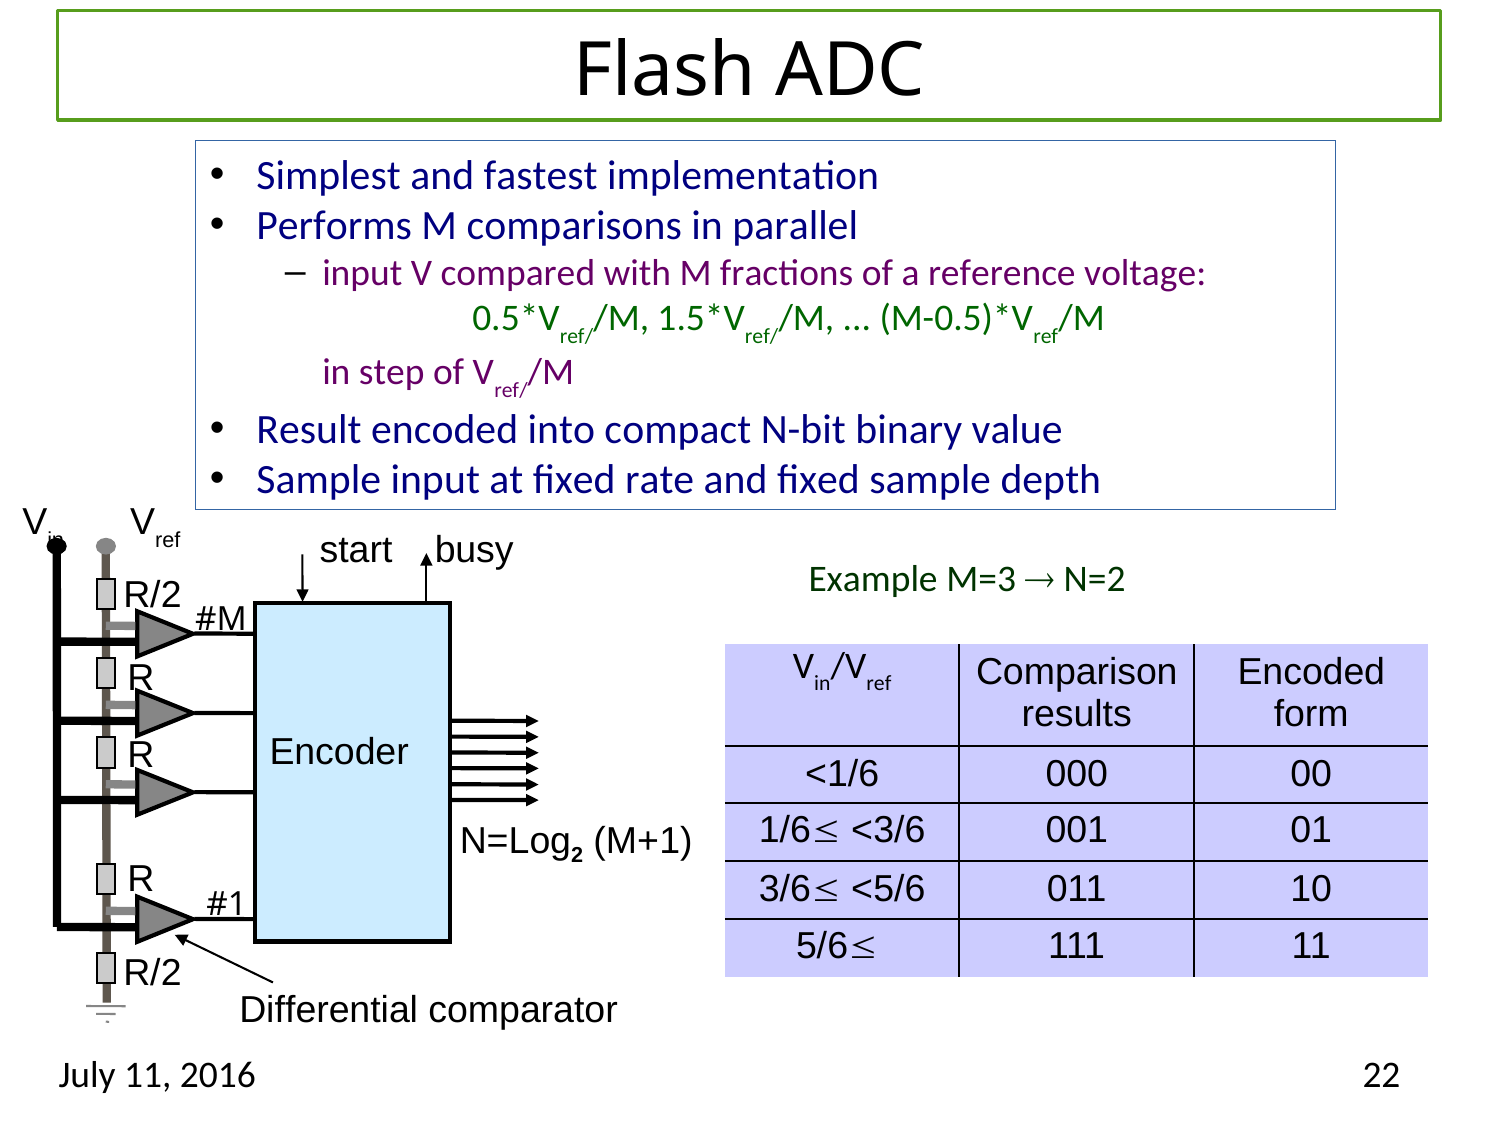

# Flash ADC
Simplest and fastest implementation
Performs M comparisons in parallel
input V compared with M fractions of a reference voltage:
0.5*Vref//M, 1.5*Vref//M, ... (M-0.5)*Vref/M
in step of Vref//M
Result encoded into compact N-bit binary value
Sample input at fixed rate and fixed sample depth
Vin
Vref
start
busy
R/2
#M
Encoder
R
R
N=Log2 (M+1)
R
#1
R/2
Differential comparator
Example M=3  N=2
| Vin/Vref | Comparison results | Encoded form |
| --- | --- | --- |
| <1/6 | 000 | 00 |
| 1/6≤ <3/6 | 001 | 01 |
| 3/6≤ <5/6 | 011 | 10 |
| 5/6≤ | 111 | 11 |
22